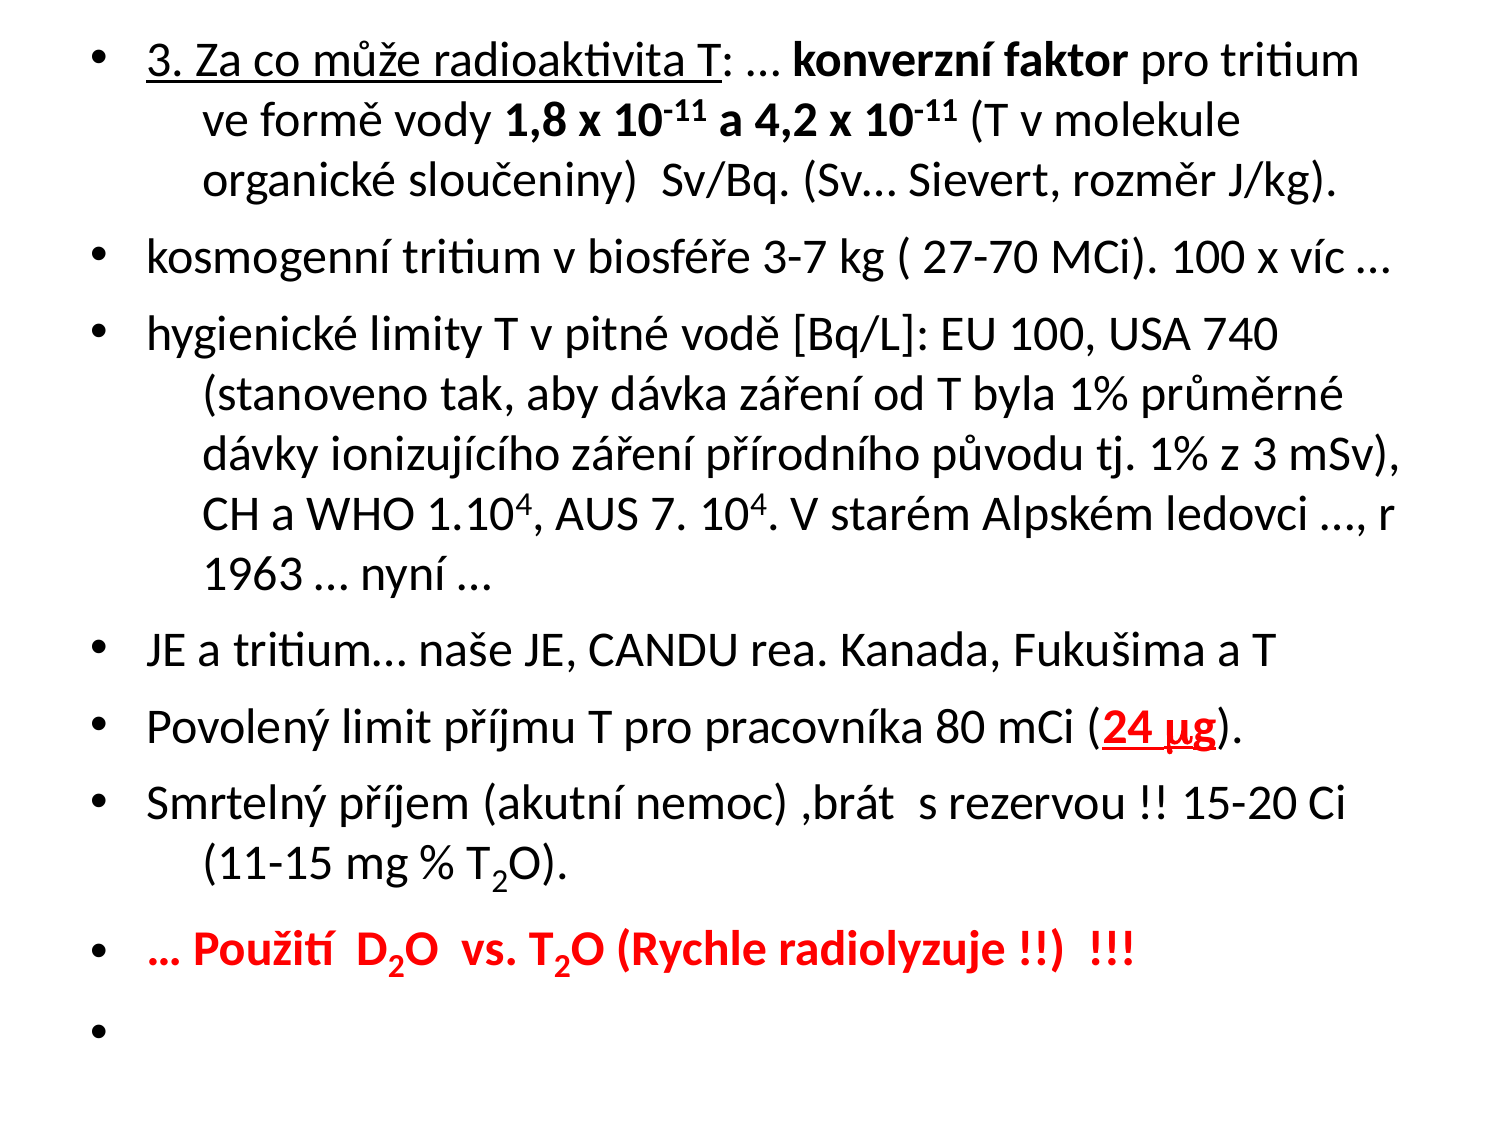

# 3. Za co může radioaktivita T: … konverzní faktor pro tritium ve formě vody 1,8 x 10-11 a 4,2 x 10-11 (T v molekule organické sloučeniny) Sv/Bq. (Sv… Sievert, rozměr J/kg).
kosmogenní tritium v biosféře 3-7 kg ( 27-70 MCi). 100 x víc …
hygienické limity T v pitné vodě [Bq/L]: EU 100, USA 740 (stanoveno tak, aby dávka záření od T byla 1% průměrné dávky ionizujícího záření přírodního původu tj. 1% z 3 mSv), CH a WHO 1.104, AUS 7. 104. V starém Alpském ledovci …, r 1963 … nyní …
JE a tritium… naše JE, CANDU rea. Kanada, Fukušima a T
Povolený limit příjmu T pro pracovníka 80 mCi (24 mg).
Smrtelný příjem (akutní nemoc) ,brát s rezervou !! 15-20 Ci (11-15 mg % T2O).
… Použití D2O vs. T2O (Rychle radiolyzuje !!) !!!